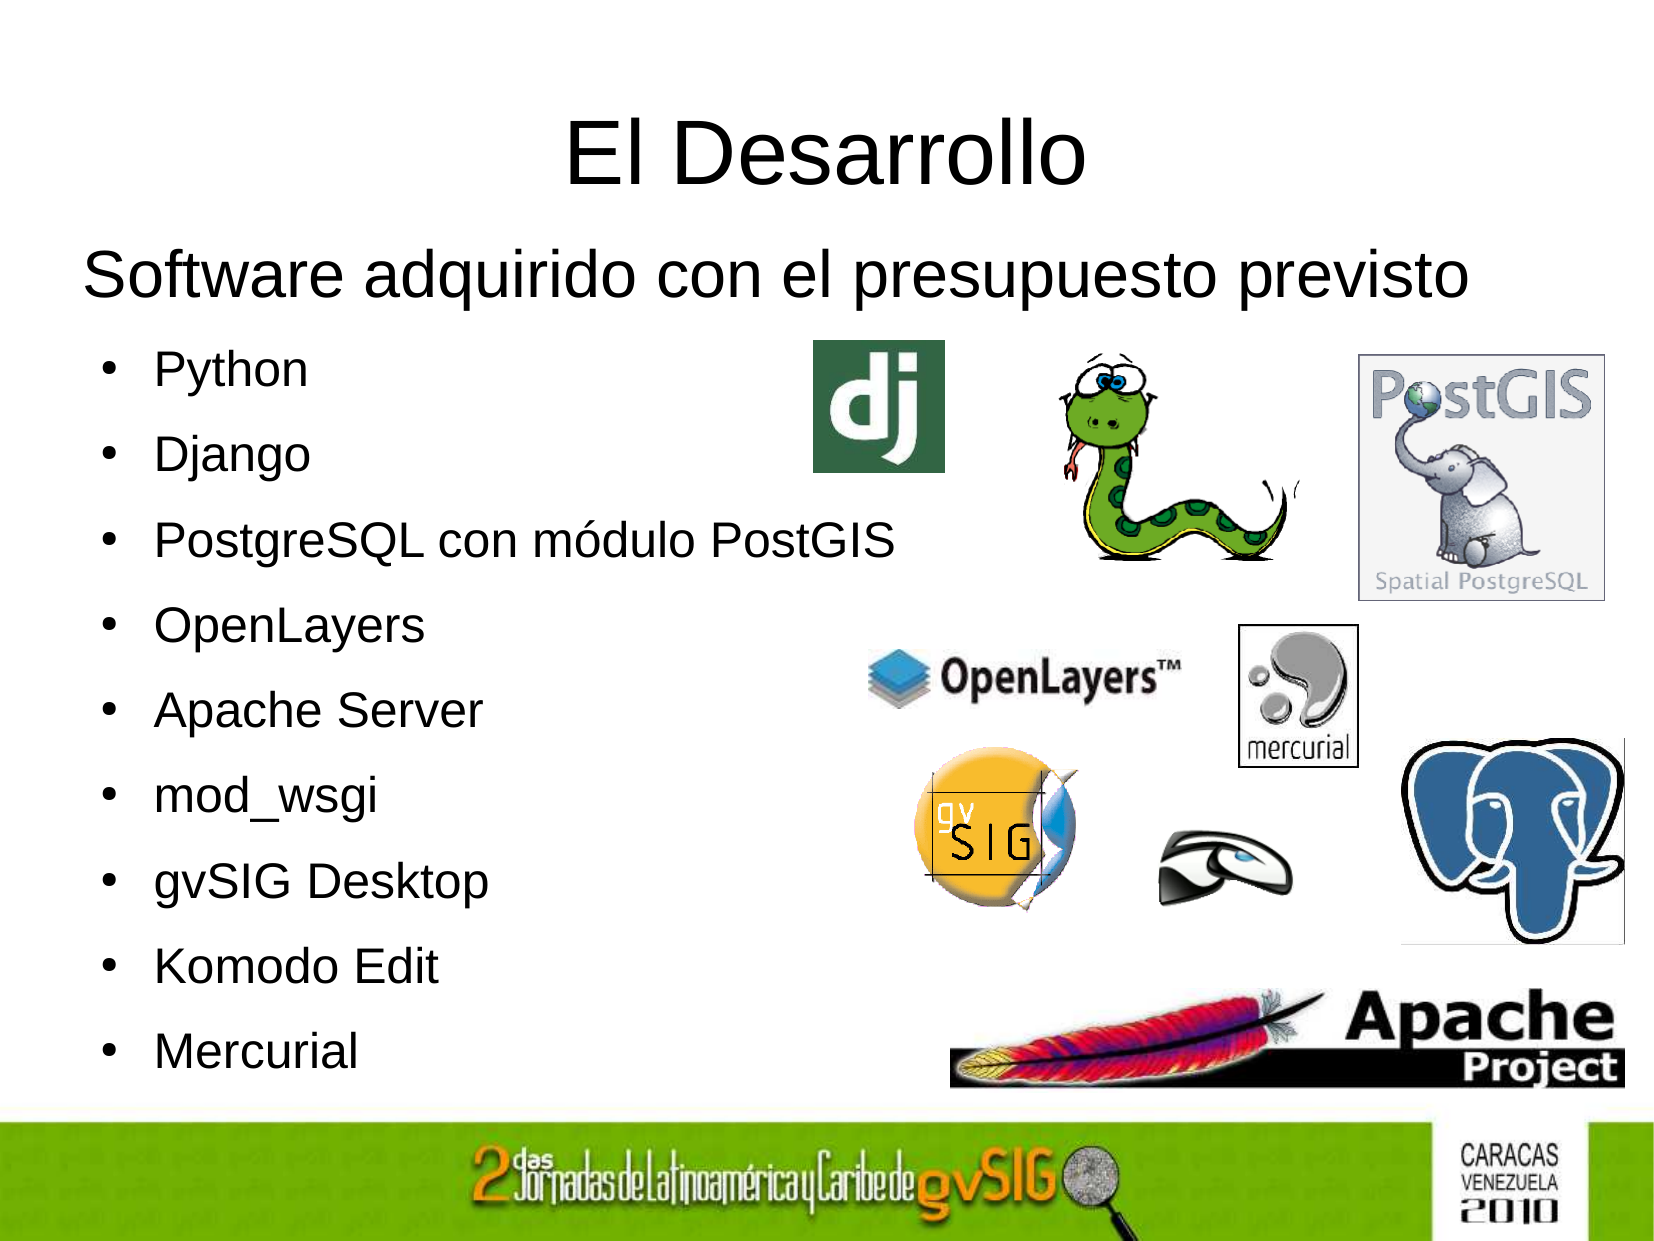

# El Desarrollo
Software adquirido con el presupuesto previsto
Python
Django
PostgreSQL con módulo PostGIS
OpenLayers
Apache Server
mod_wsgi
gvSIG Desktop
Komodo Edit
Mercurial